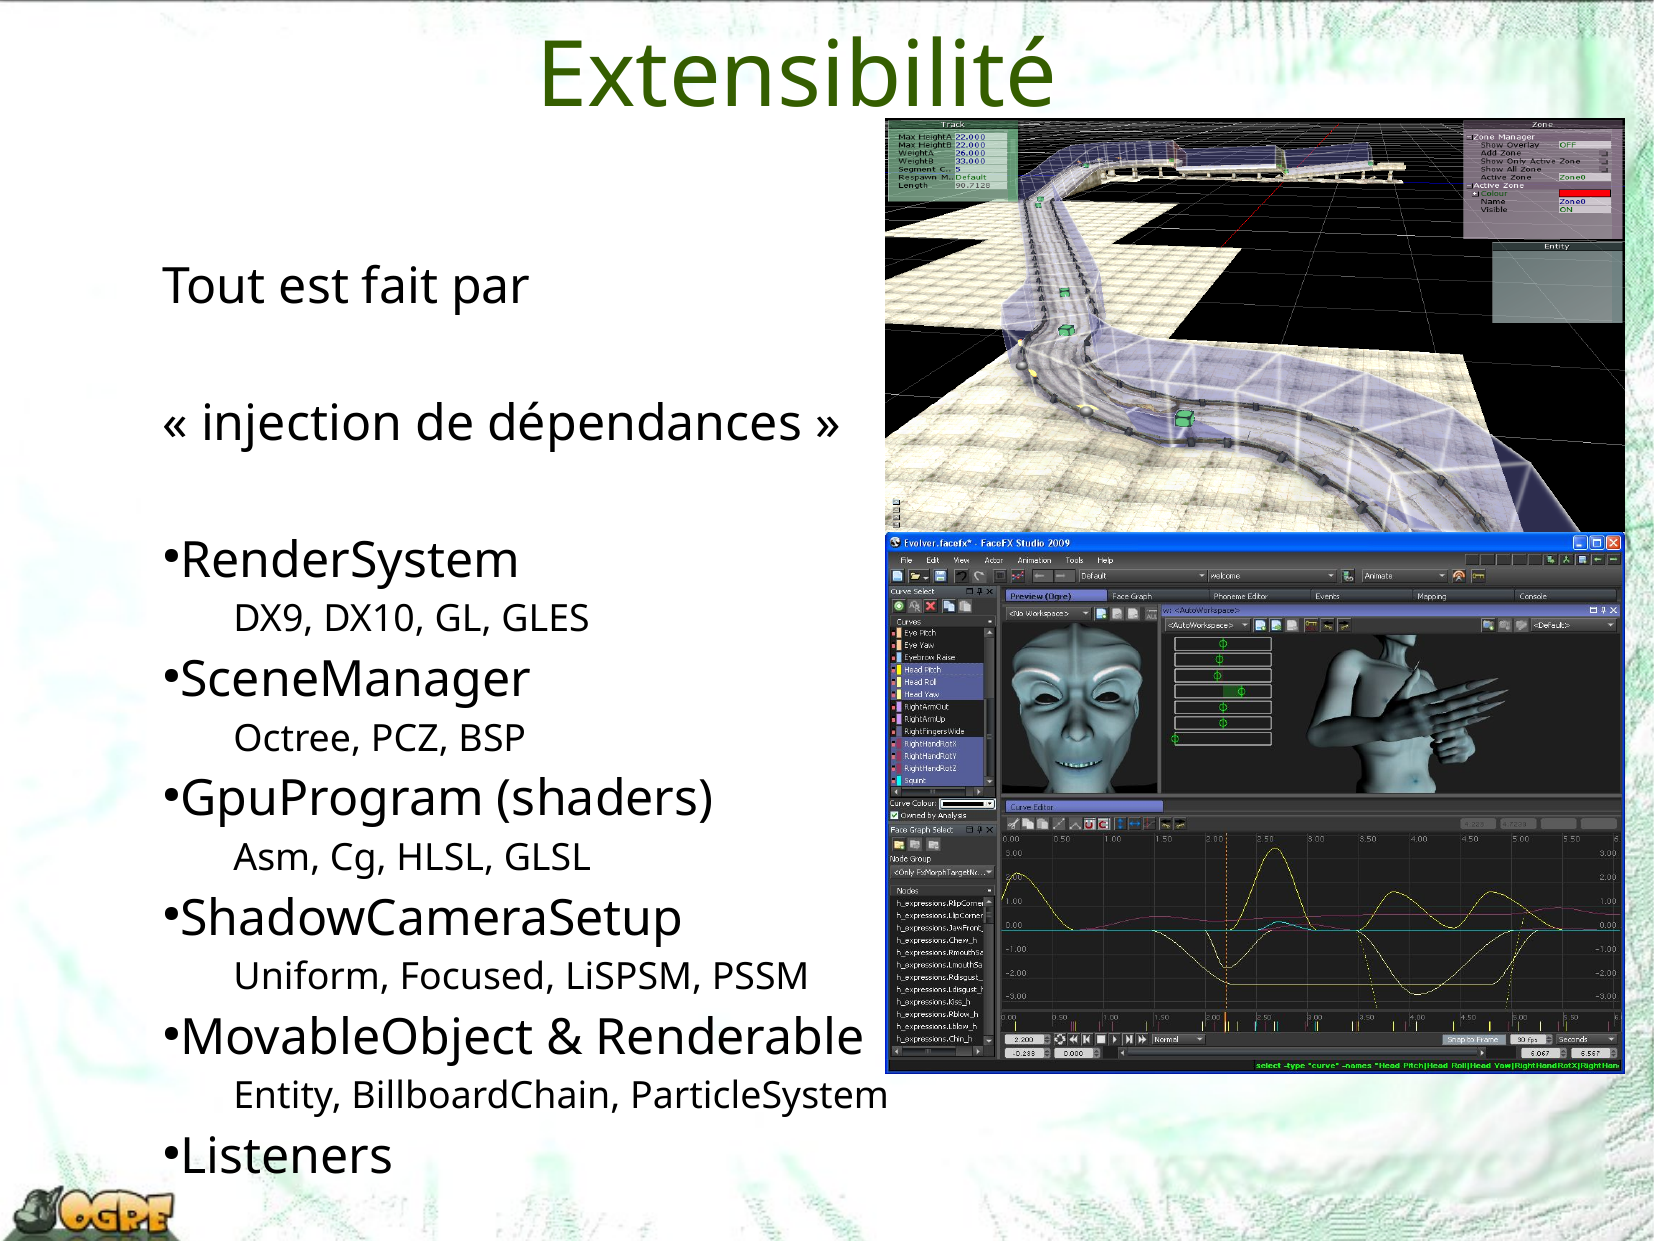

Extensibilité
Tout est fait par
« injection de dépendances »
RenderSystem
DX9, DX10, GL, GLES
SceneManager
Octree, PCZ, BSP
GpuProgram (shaders)
Asm, Cg, HLSL, GLSL
ShadowCameraSetup
Uniform, Focused, LiSPSM, PSSM
MovableObject & Renderable
Entity, BillboardChain, ParticleSystem
Listeners